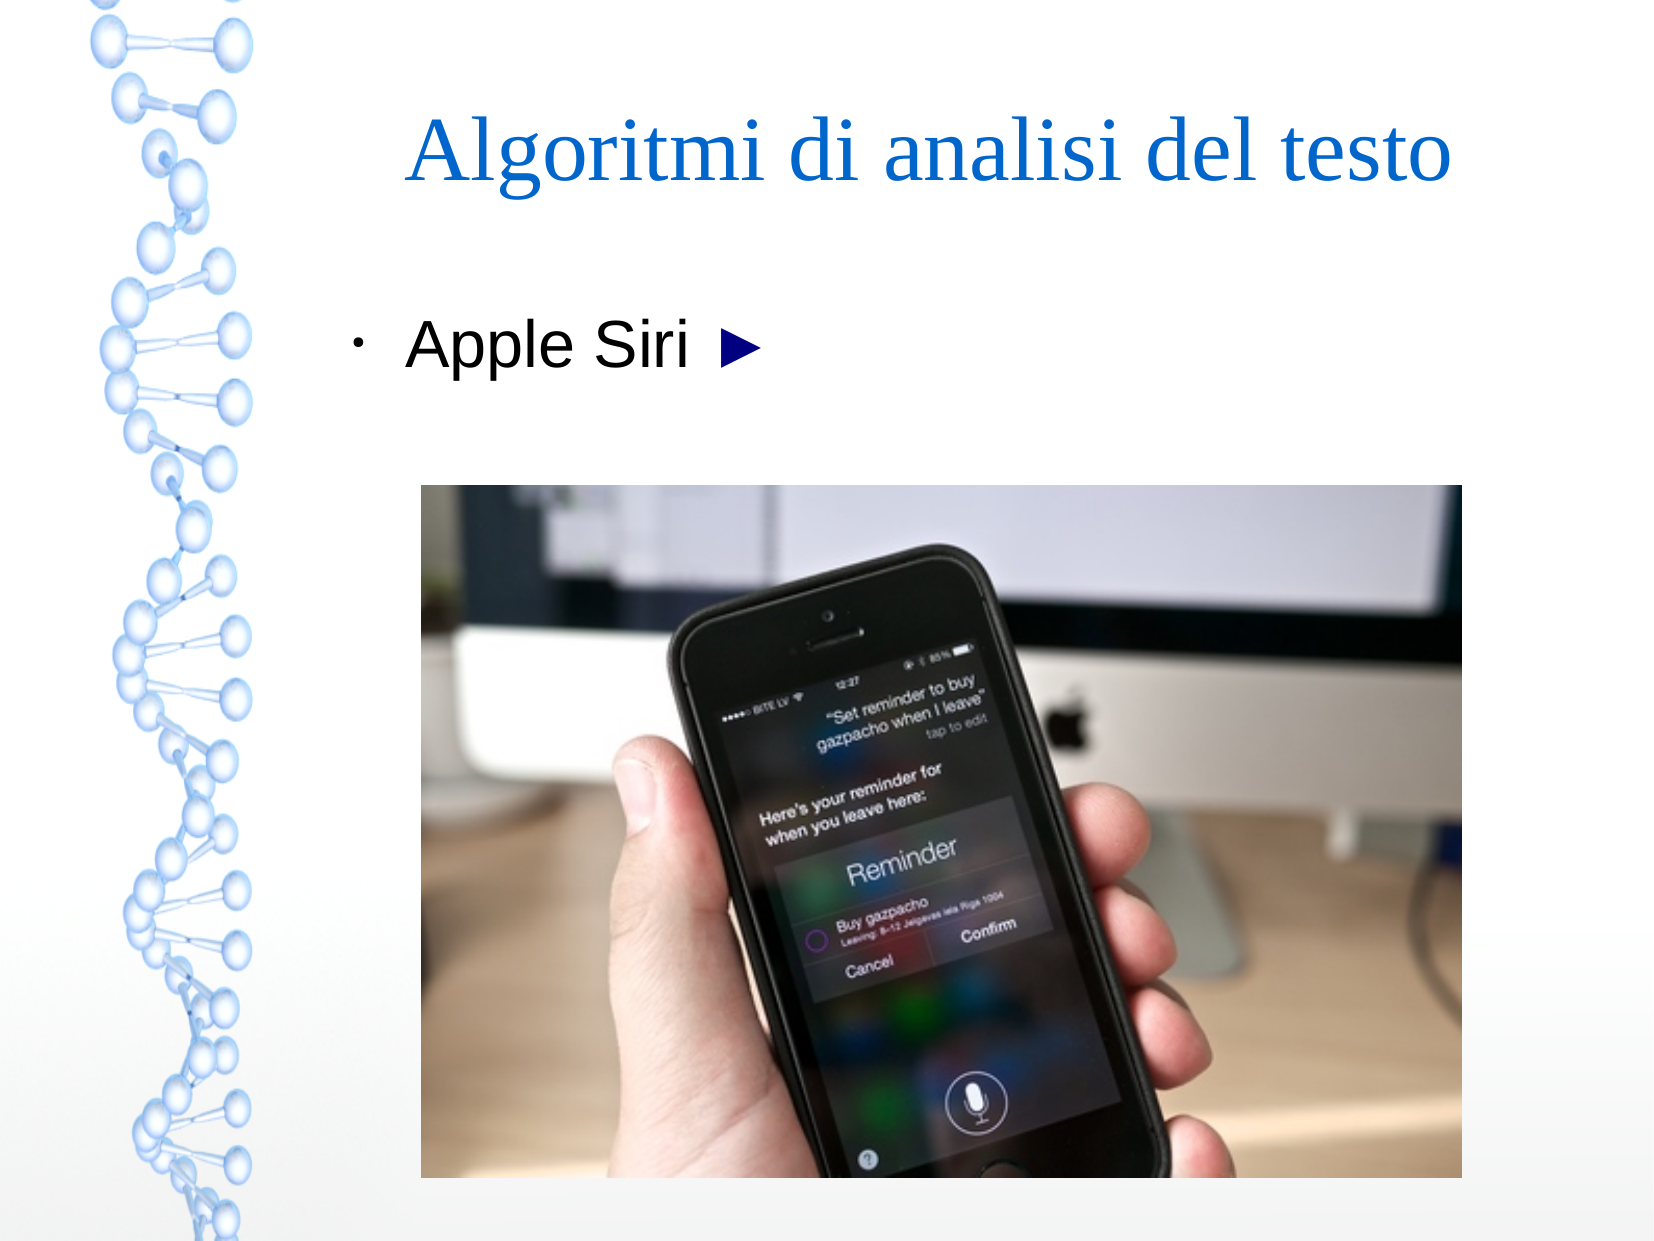

# Algoritmi di analisi del testo
Apple Siri ►